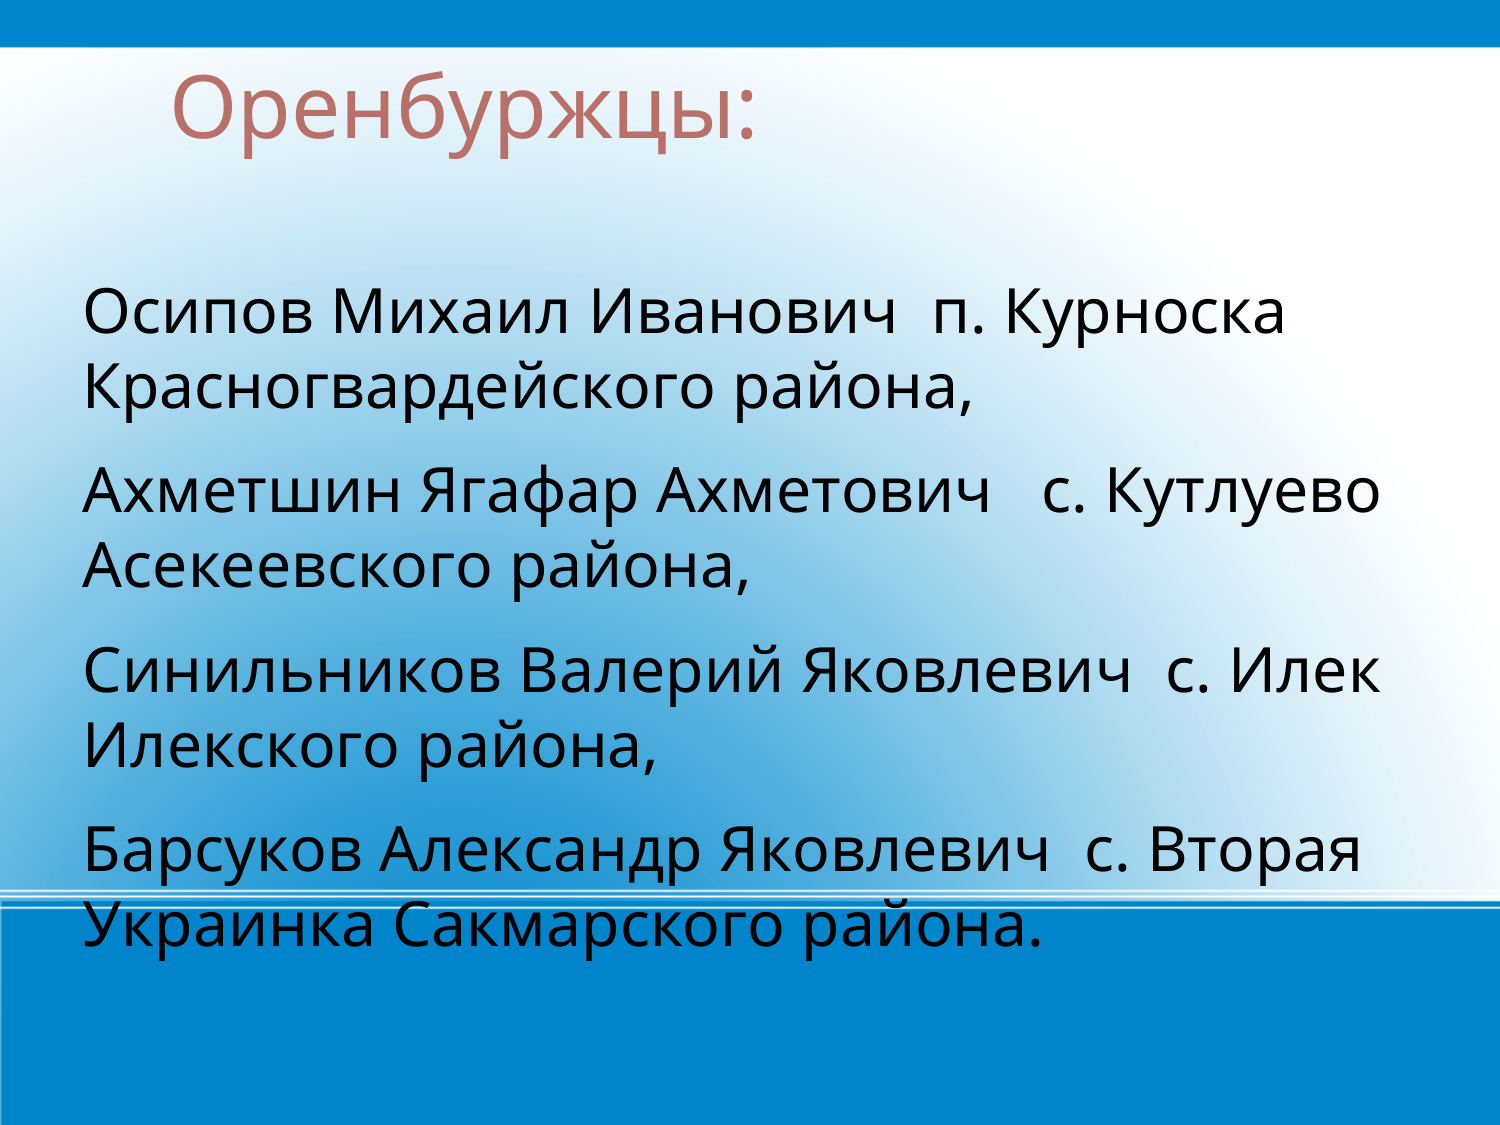

# Оренбуржцы:
Осипов Михаил Иванович п. Курноска Красногвардейского района,
Ахметшин Ягафар Ахметович с. Кутлуево Асекеевского района,
Синильников Валерий Яковлевич с. Илек Илекского района,
Барсуков Александр Яковлевич с. Вторая Украинка Сакмарского района.